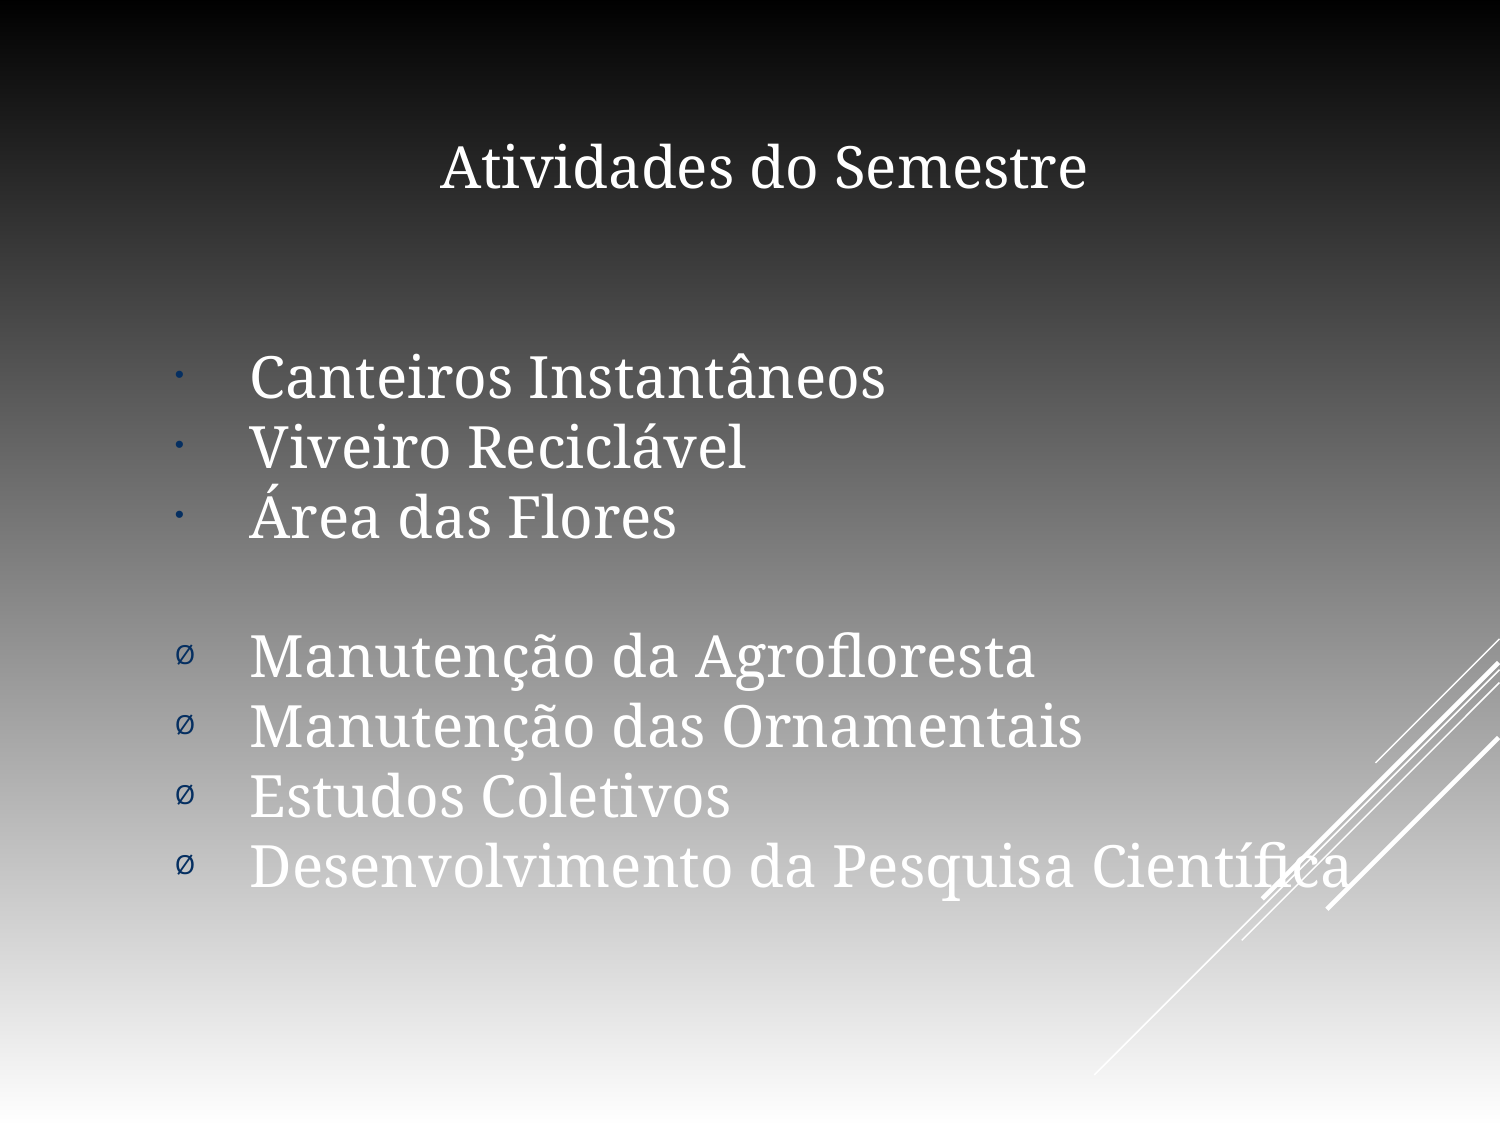

Atividades do Semestre
Canteiros Instantâneos
Viveiro Reciclável
Área das Flores
Manutenção da Agrofloresta
Manutenção das Ornamentais
Estudos Coletivos
Desenvolvimento da Pesquisa Científica